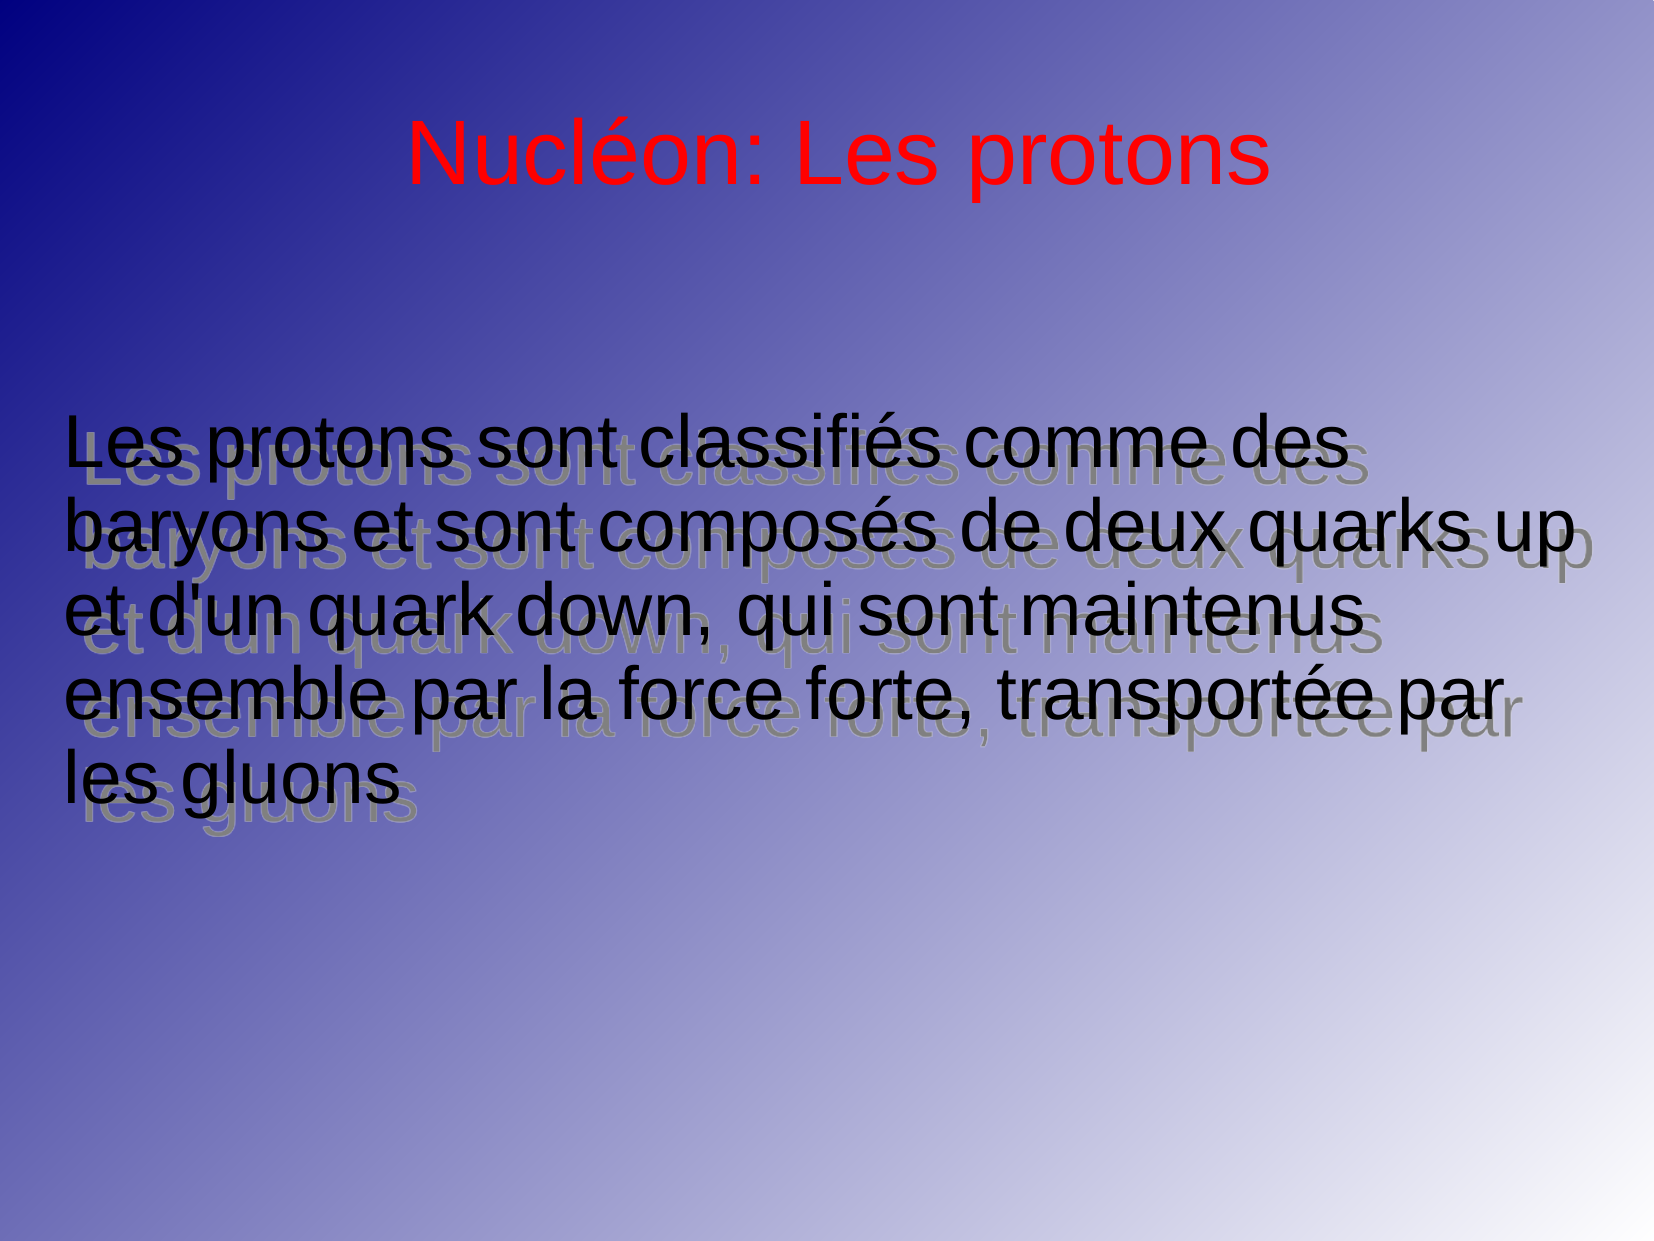

# Nucléon: Les protons
Les protons sont classifiés comme des baryons et sont composés de deux quarks up et d'un quark down, qui sont maintenus ensemble par la force forte, transportée par les gluons